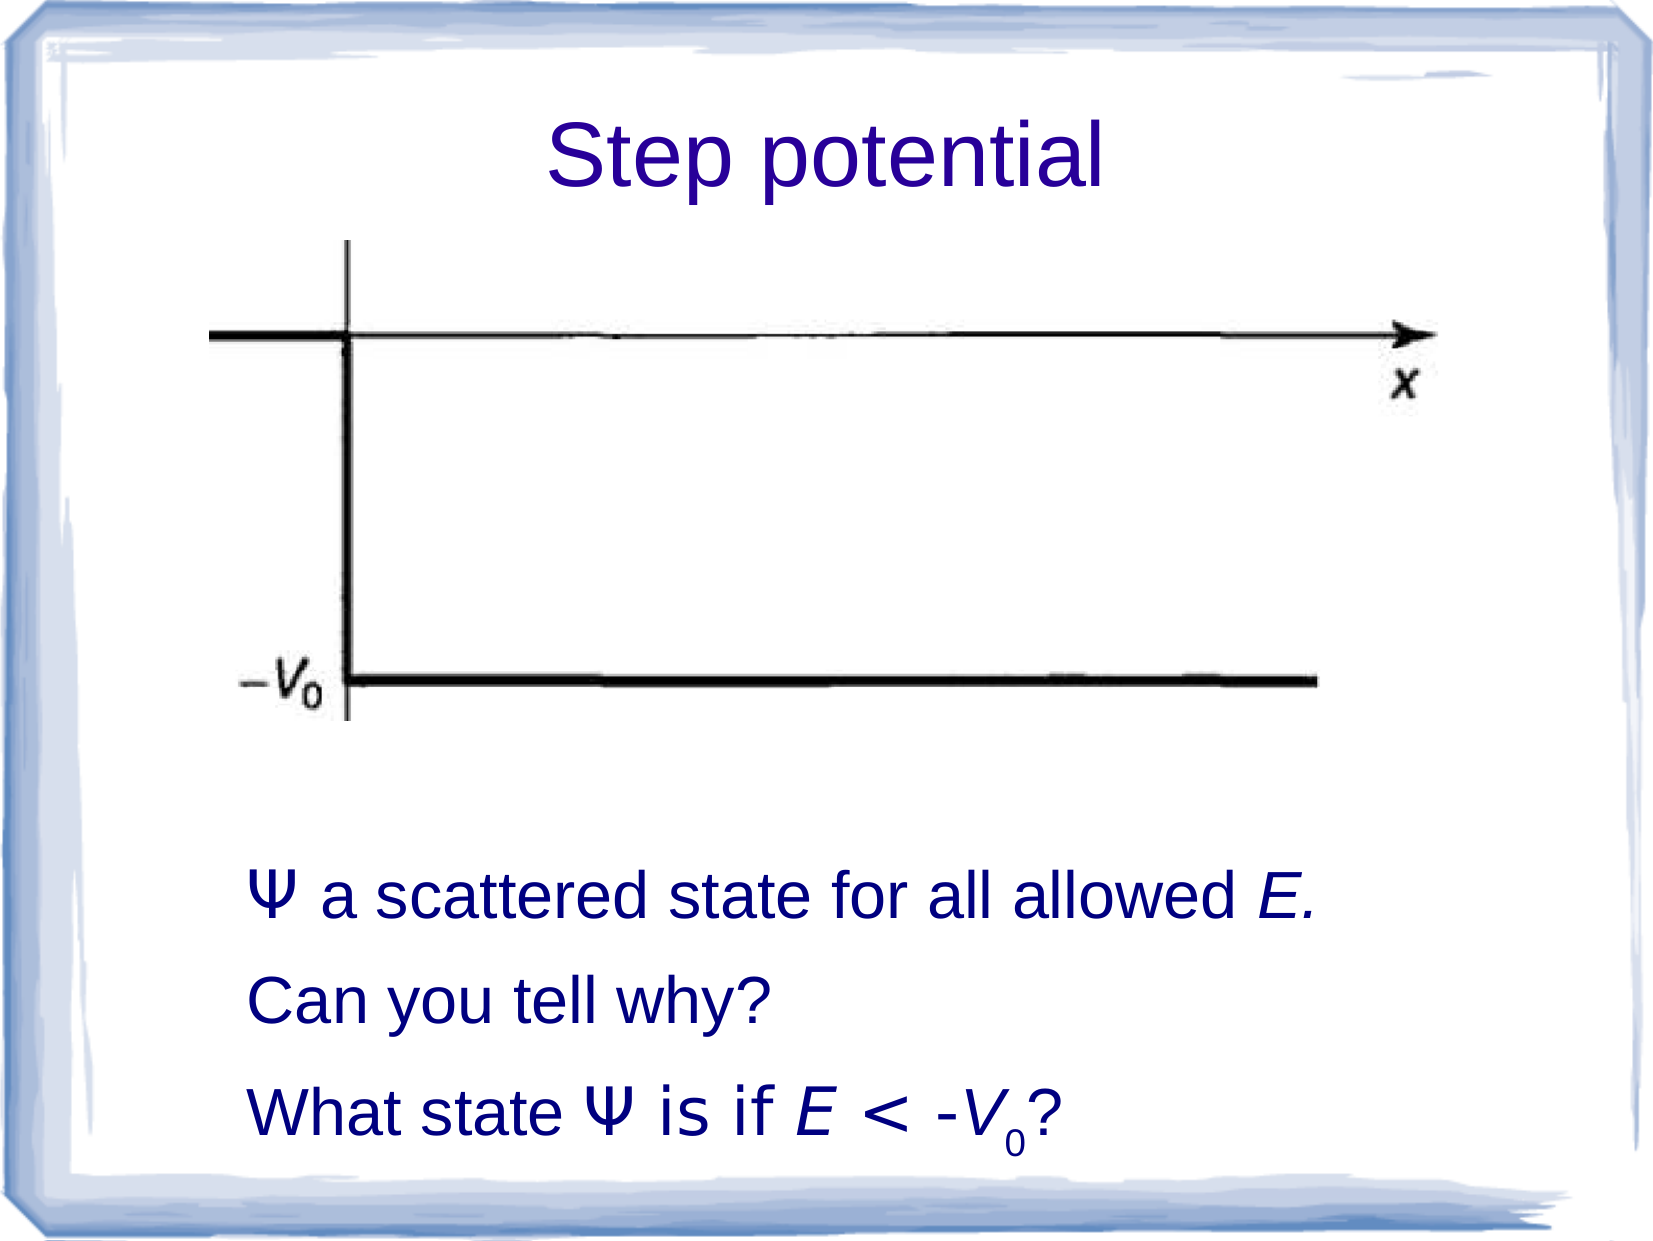

# Step potential
Ψ a scattered state for all allowed E.
Can you tell why?
What state Ψ is if E < -V0?